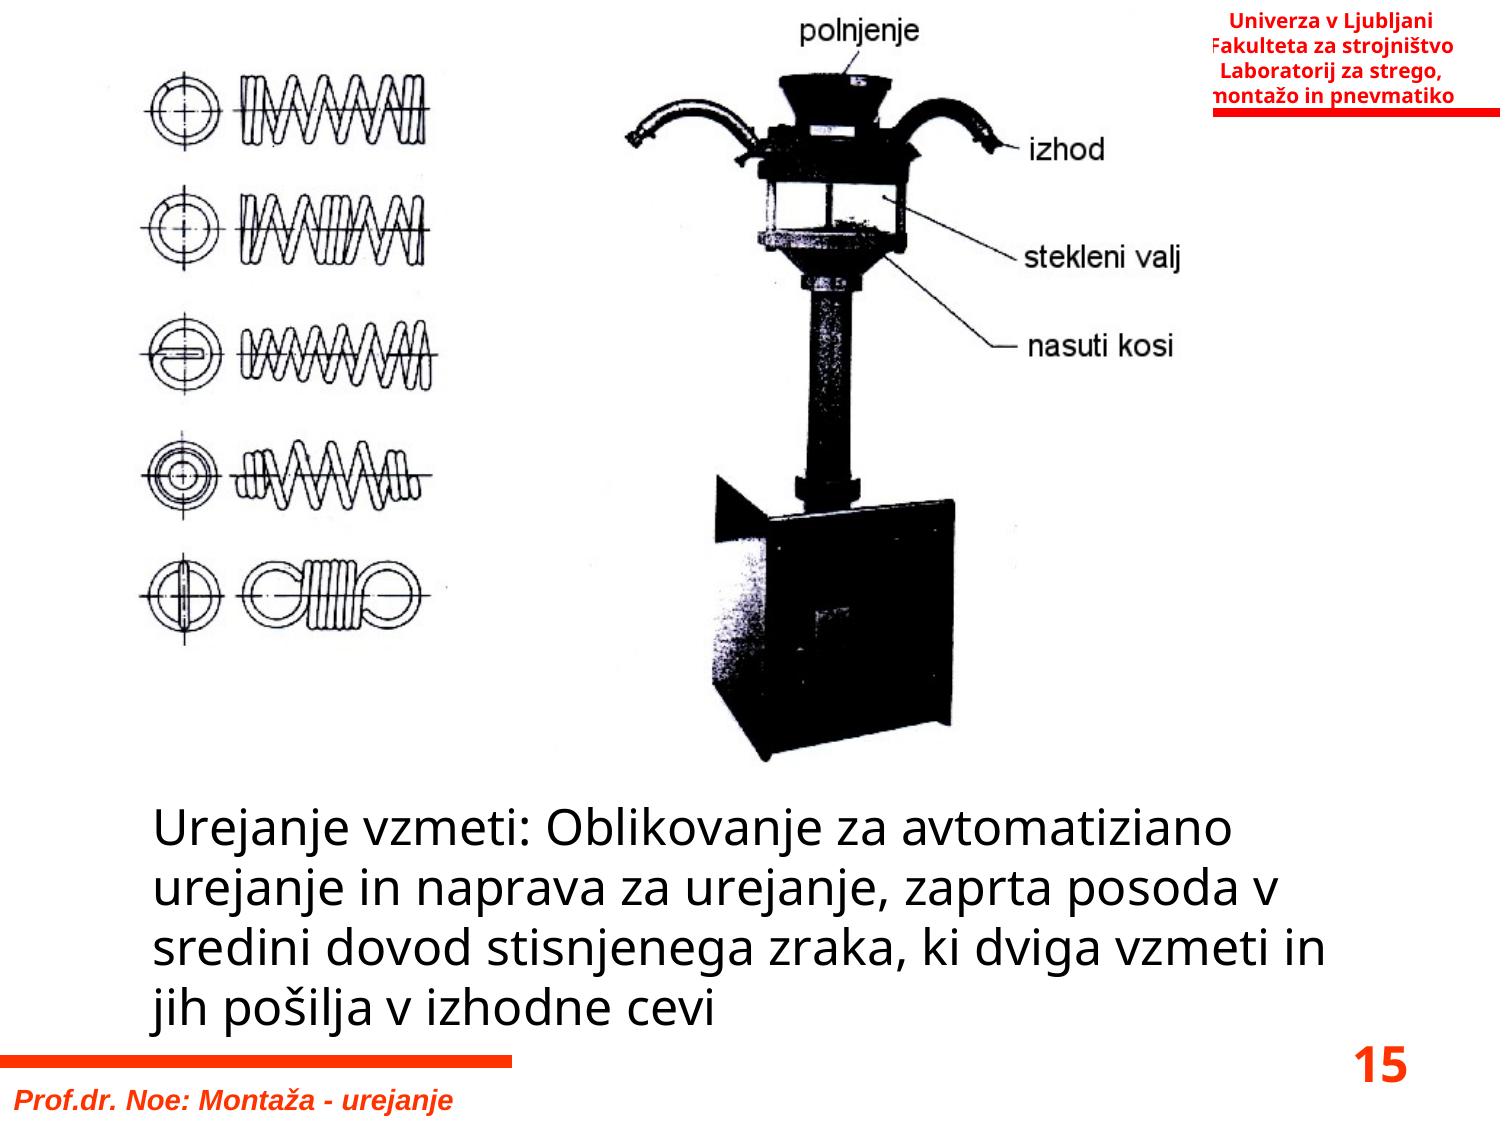

Urejanje vzmeti: Oblikovanje za avtomatiziano urejanje in naprava za urejanje, zaprta posoda v sredini dovod stisnjenega zraka, ki dviga vzmeti in jih pošilja v izhodne cevi
Urejevalnik za vzmeti